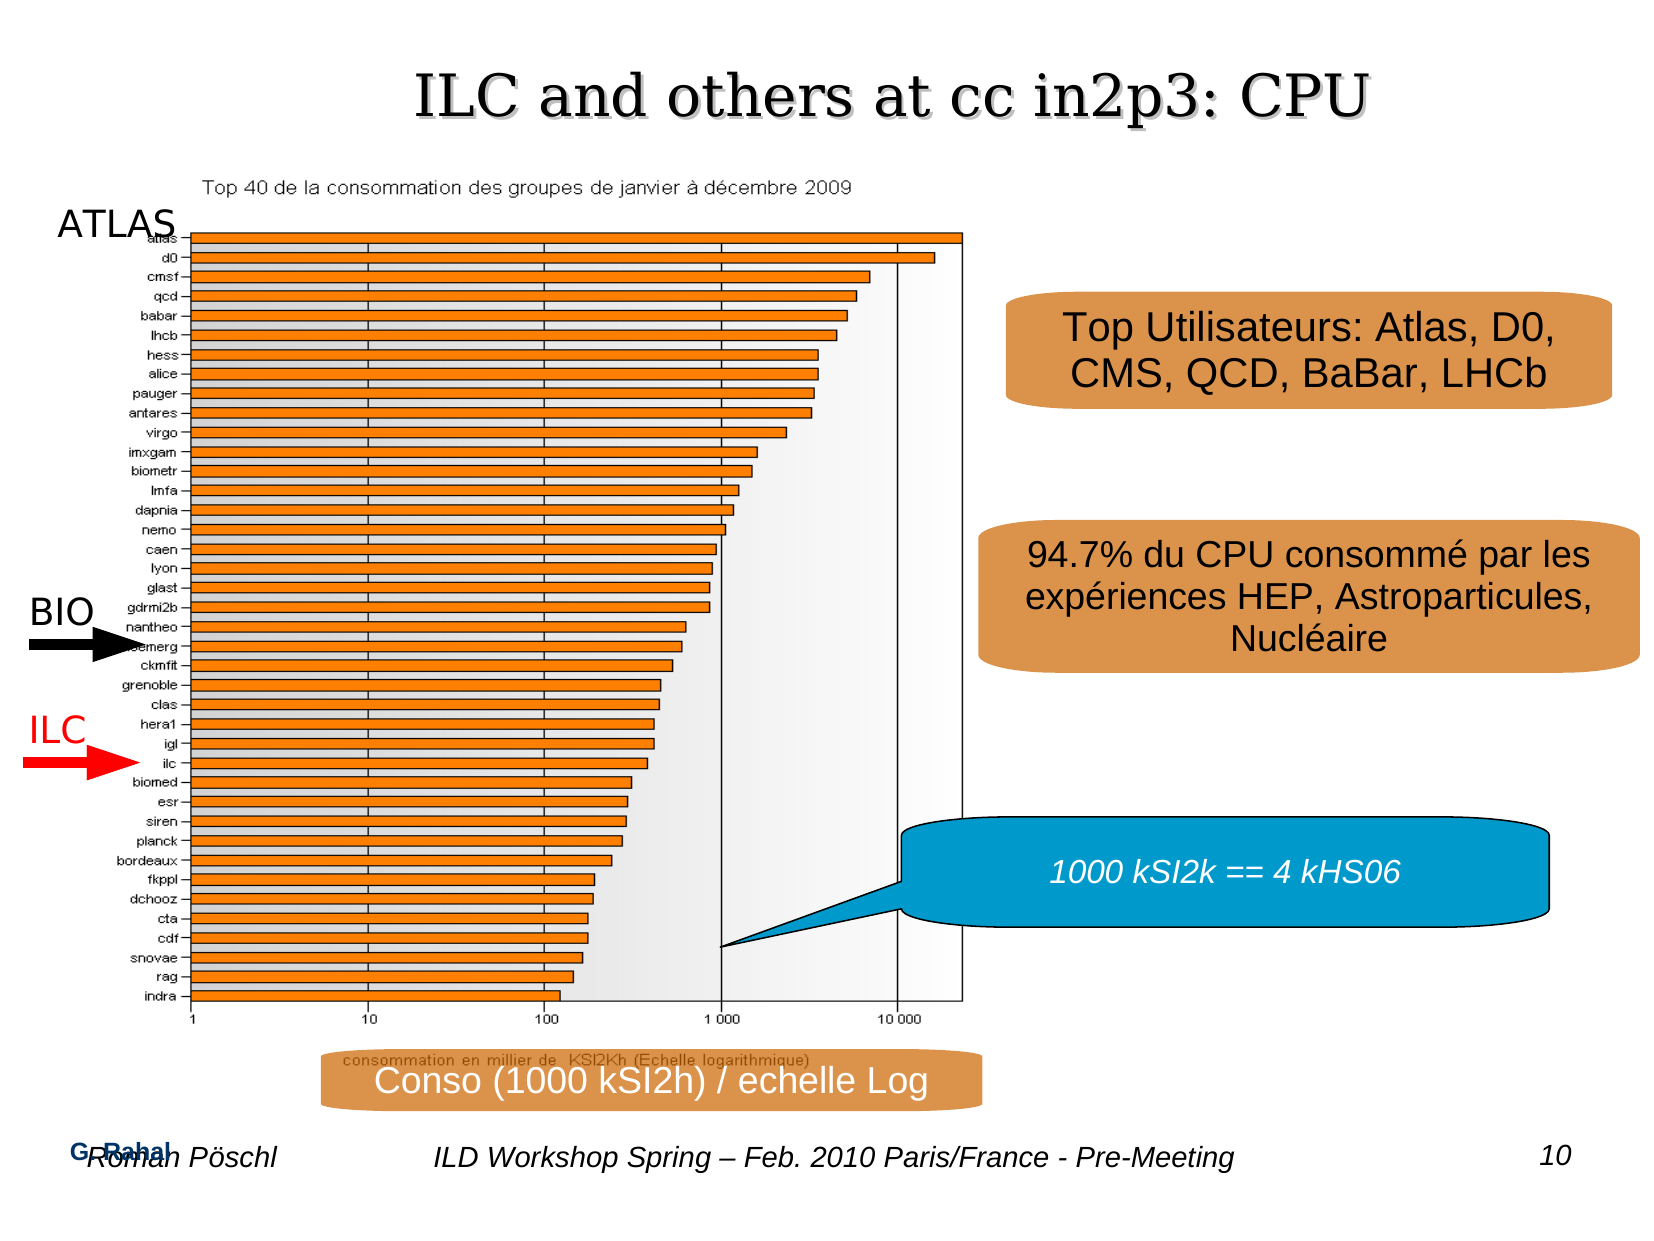

# ILC and others at cc in2p3: CPU
ATLAS
Top Utilisateurs: Atlas, D0, CMS, QCD, BaBar, LHCb
94.7% du CPU consommé par les expériences HEP, Astroparticules, Nucléaire
BIO
ILC
1000 kSI2k == 4 kHS06
Conso (1000 kSI2h) / echelle Log
G. Rahal
18/1/2010